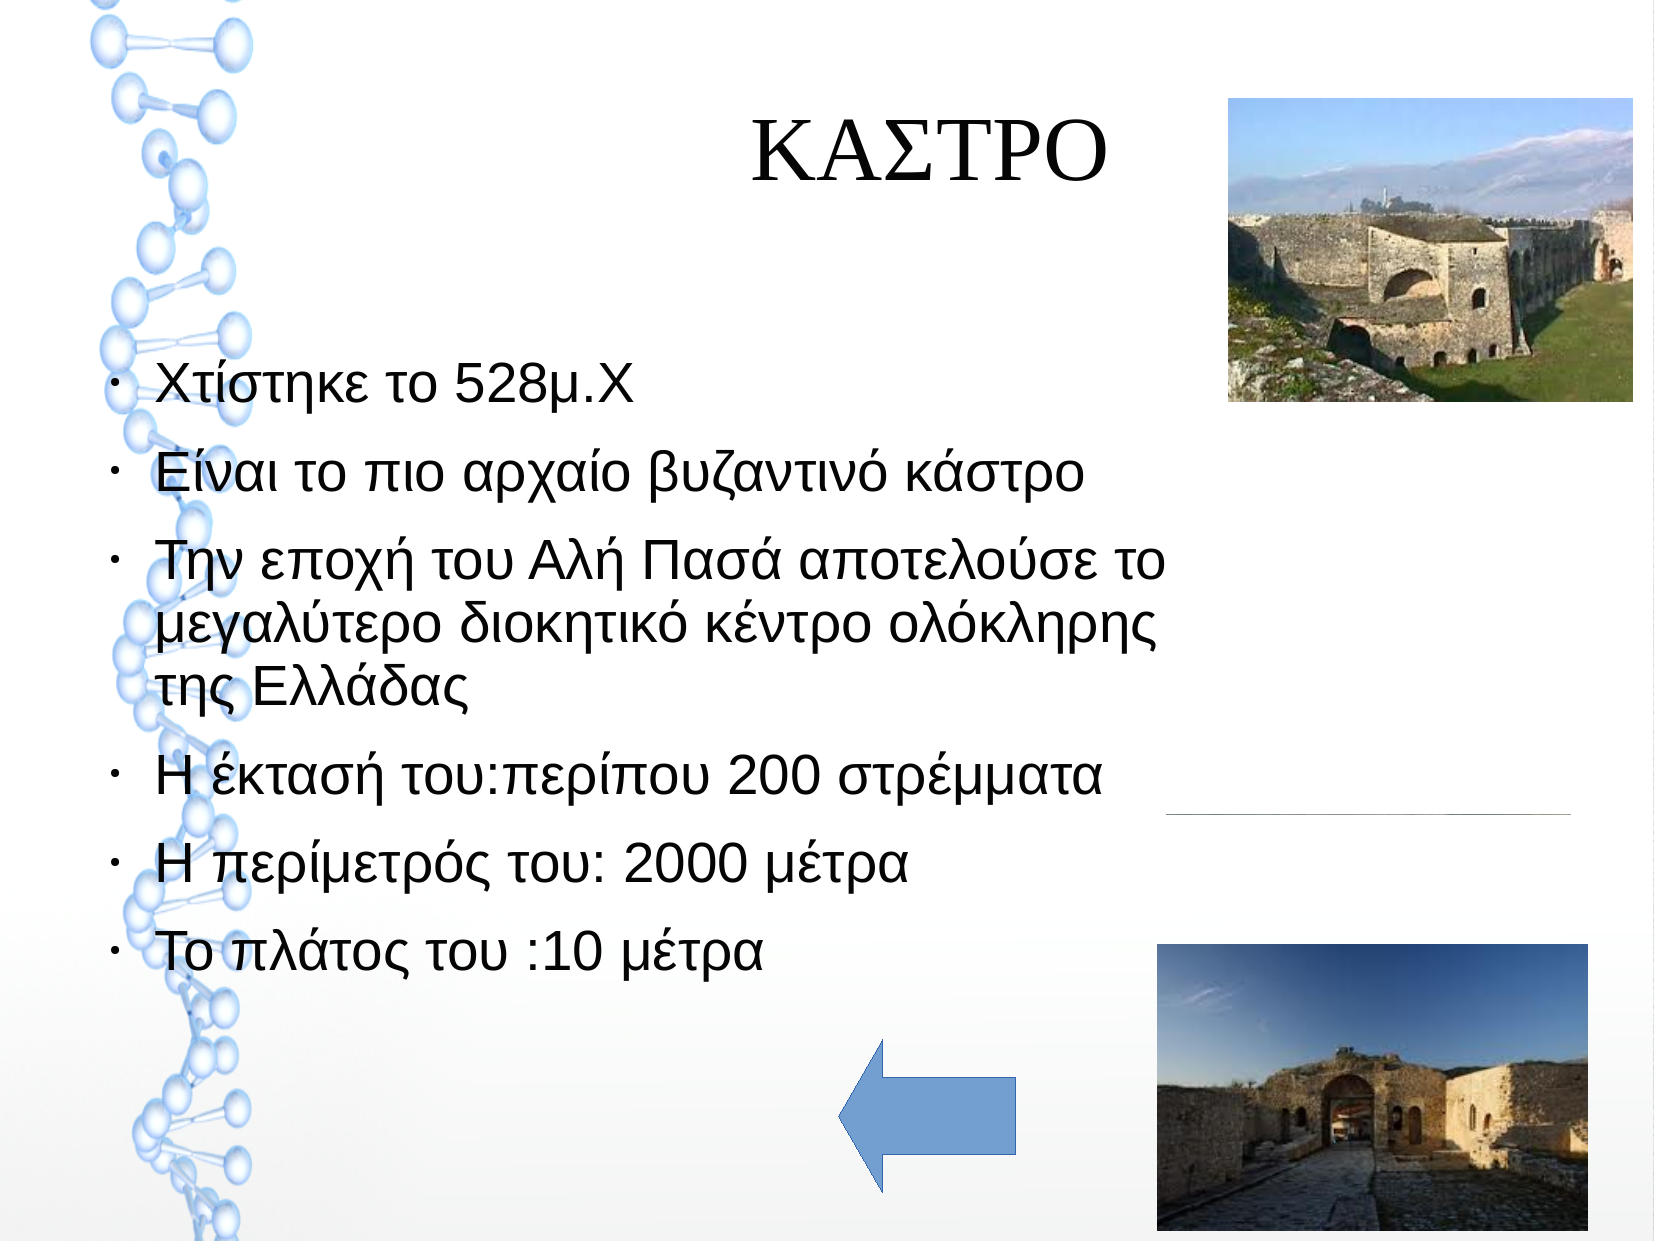

# ΚΑΣΤΡΟ
Χτίστηκε το 528μ.Χ
Είναι το πιο αρχαίο βυζαντινό κάστρο
Την εποχή του Αλή Πασά αποτελούσε το μεγαλύτερο διοκητικό κέντρο ολόκληρης της Ελλάδας
Η έκτασή του:περίπου 200 στρέμματα
Η περίμετρός του: 2000 μέτρα
Το πλάτος του :10 μέτρα